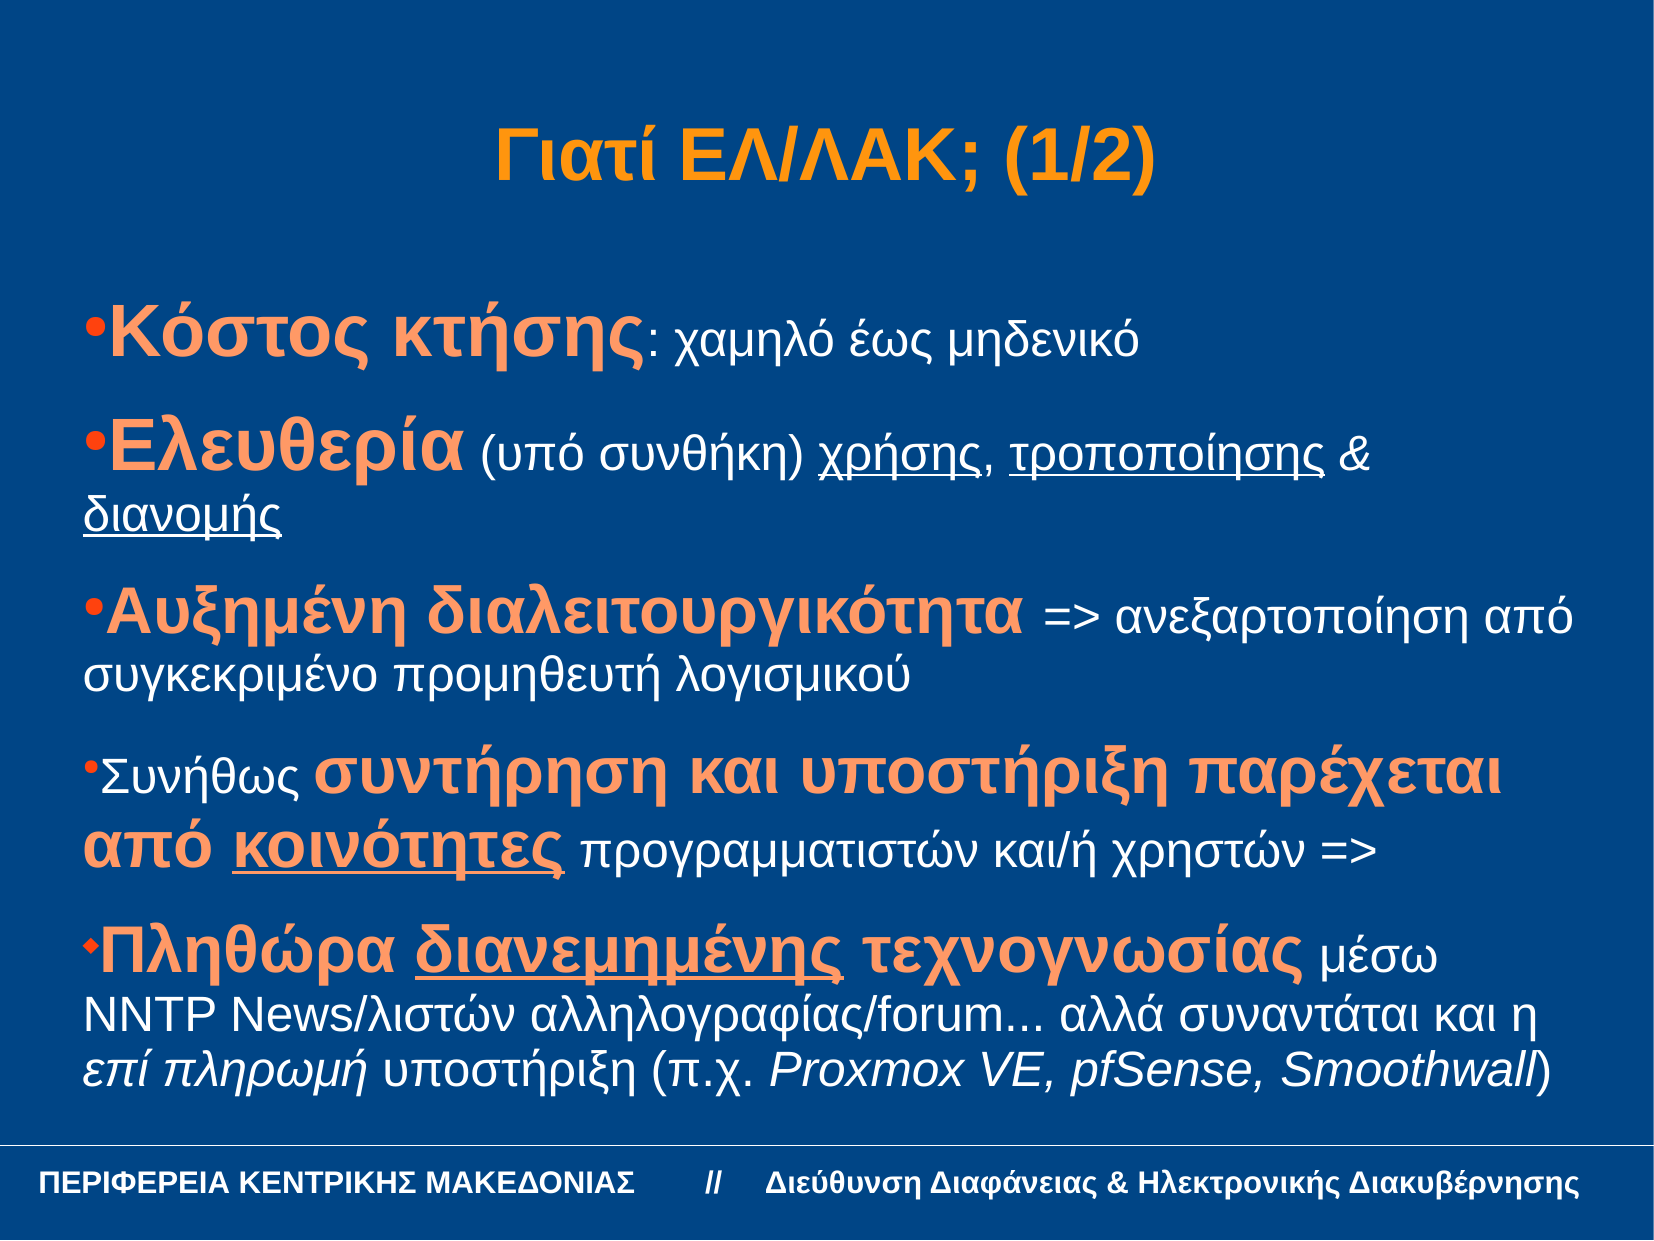

# Γιατί ΕΛ/ΛΑΚ; (1/2)
Κόστος κτήσης: χαμηλό έως μηδενικό
Ελευθερία (υπό συνθήκη) χρήσης, τροποποίησης & διανομής
Αυξημένη διαλειτουργικότητα => ανεξαρτοποίηση από συγκεκριμένο προμηθευτή λογισμικού
Συνήθως συντήρηση και υποστήριξη παρέχεται από κοινότητες προγραμματιστών και/ή χρηστών =>
Πληθώρα διανεμημένης τεχνογνωσίας μέσω NNTP News/λιστών αλληλογραφίας/forum... αλλά συναντάται και η επί πληρωμή υποστήριξη (π.χ. Proxmox VE, pfSense, Smoothwall)
ΠΕΡΙΦΕΡΕΙΑ ΚΕΝΤΡΙΚΗΣ ΜΑΚΕΔΟΝΙΑΣ // Διεύθυνση Διαφάνειας & Ηλεκτρονικής Διακυβέρνησης